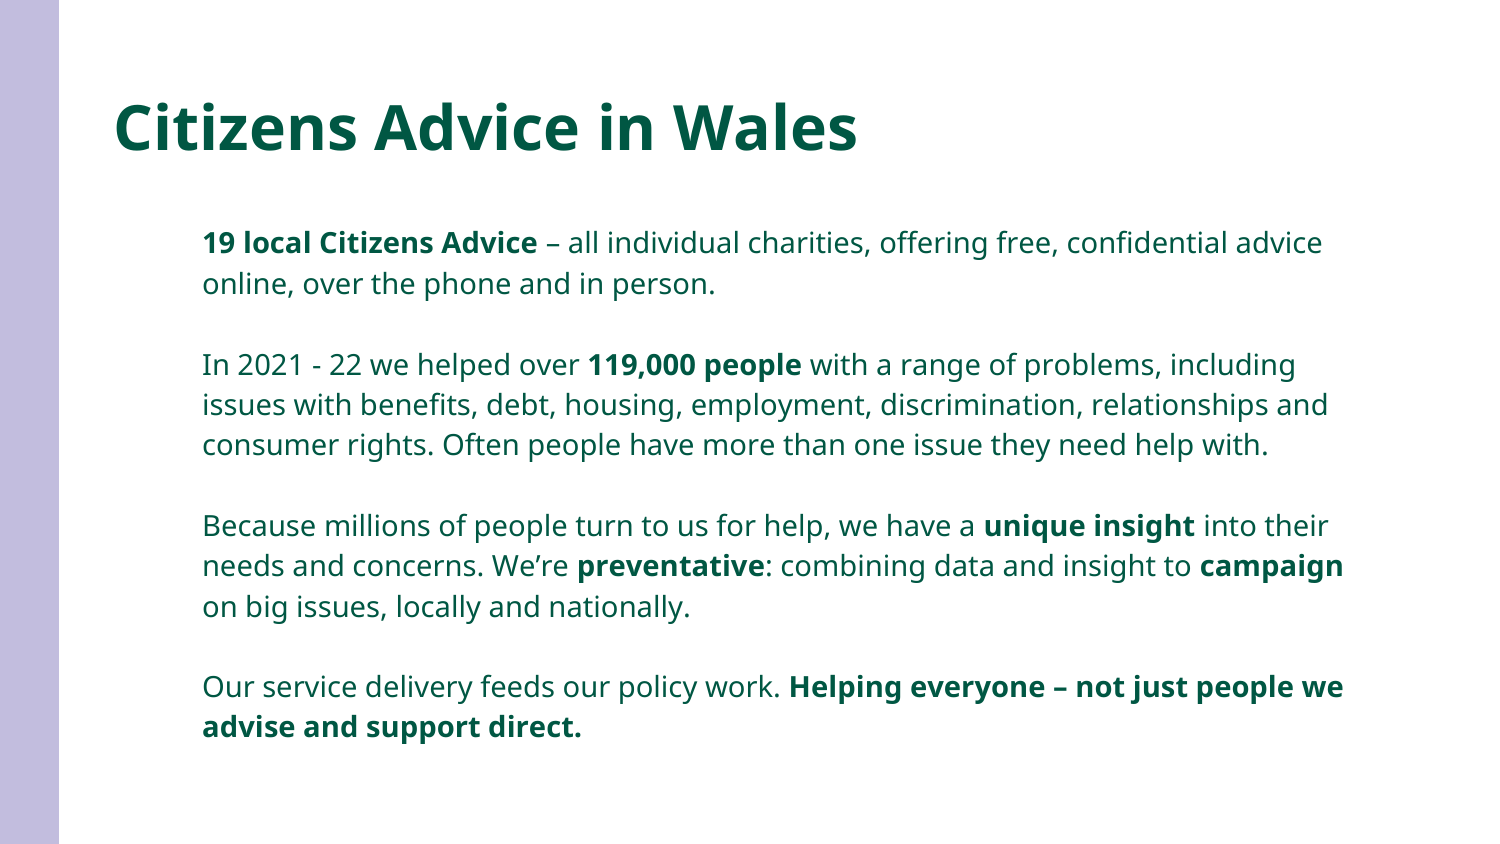

Citizens Advice in Wales
# 19 local Citizens Advice – all individual charities, offering free, confidential advice online, over the phone and in person.
In 2021 - 22 we helped over 119,000 people with a range of problems, including issues with benefits, debt, housing, employment, discrimination, relationships and consumer rights. Often people have more than one issue they need help with.
Because millions of people turn to us for help, we have a unique insight into their needs and concerns. We’re preventative: combining data and insight to campaign on big issues, locally and nationally.
Our service delivery feeds our policy work. Helping everyone – not just people we advise and support direct.